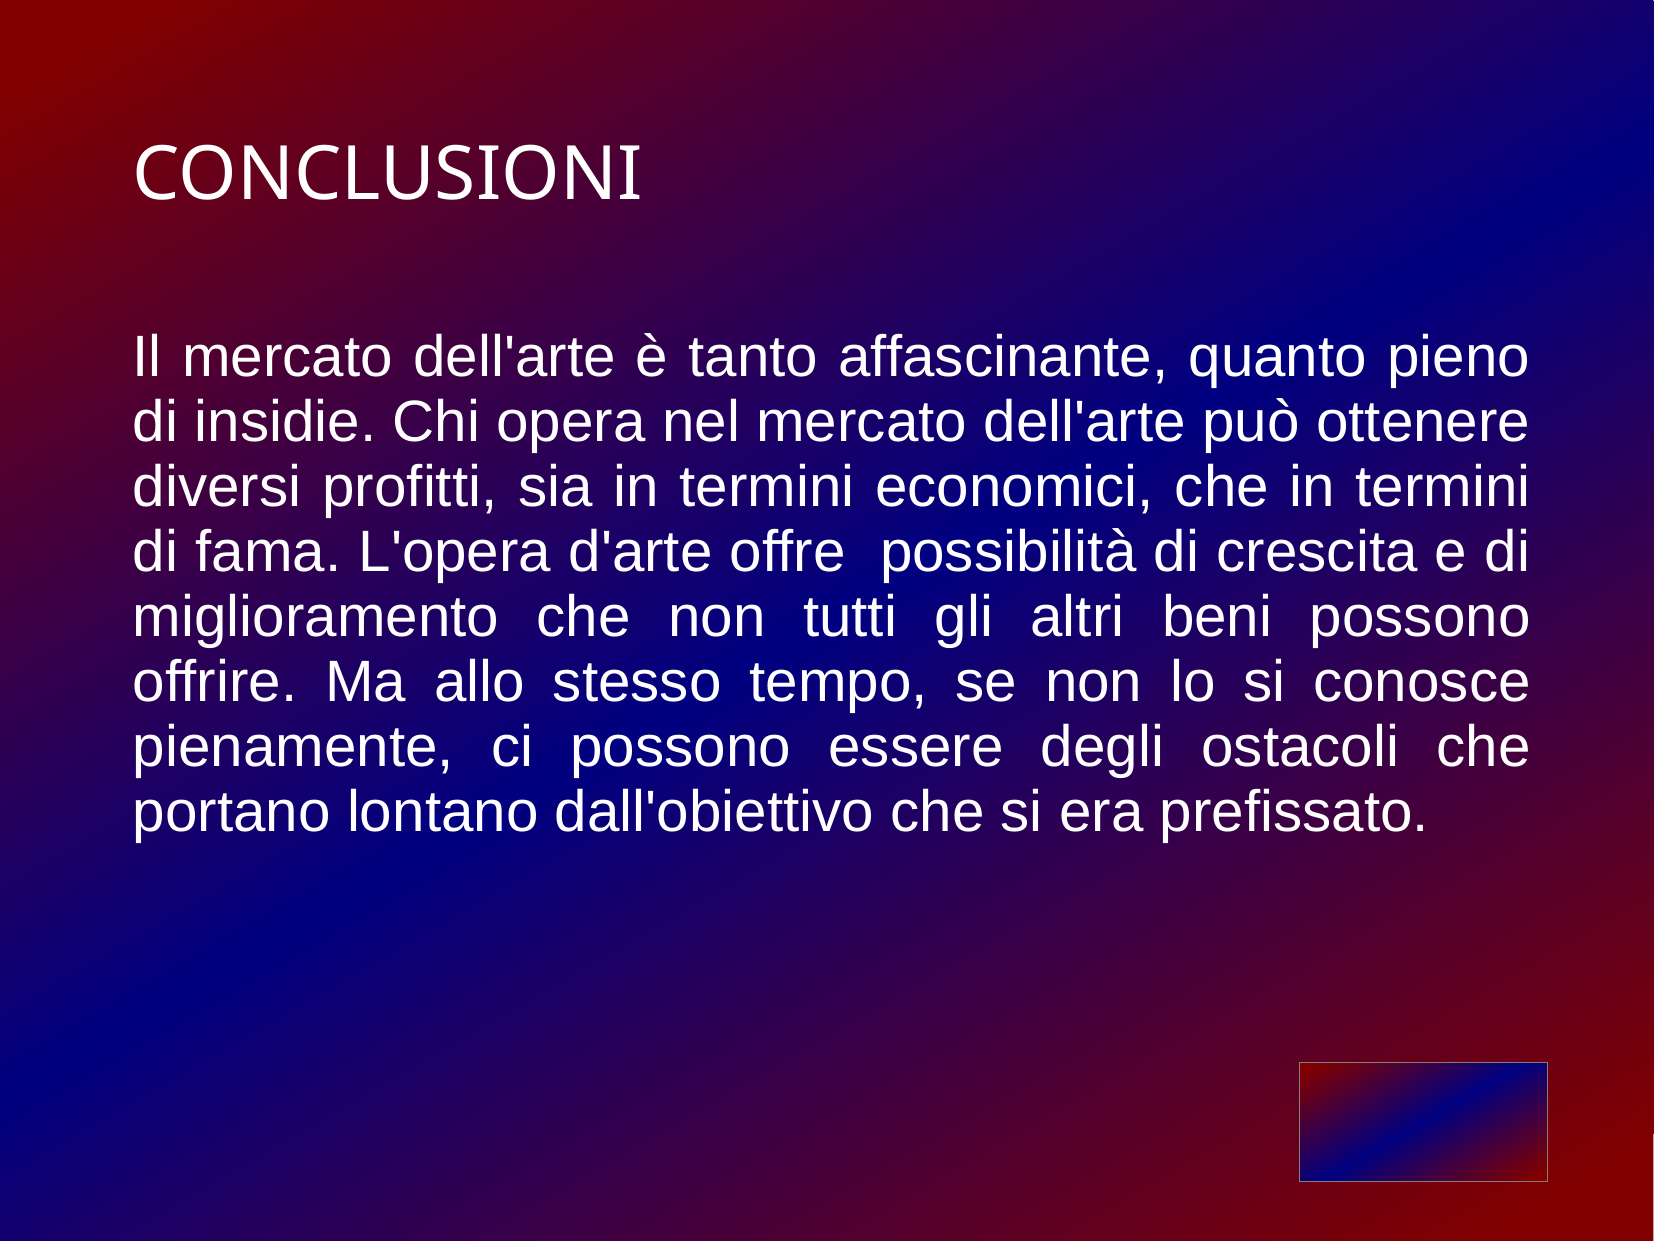

CONCLUSIONI
Il mercato dell'arte è tanto affascinante, quanto pieno di insidie. Chi opera nel mercato dell'arte può ottenere diversi profitti, sia in termini economici, che in termini di fama. L'opera d'arte offre possibilità di crescita e di miglioramento che non tutti gli altri beni possono offrire. Ma allo stesso tempo, se non lo si conosce pienamente, ci possono essere degli ostacoli che portano lontano dall'obiettivo che si era prefissato.